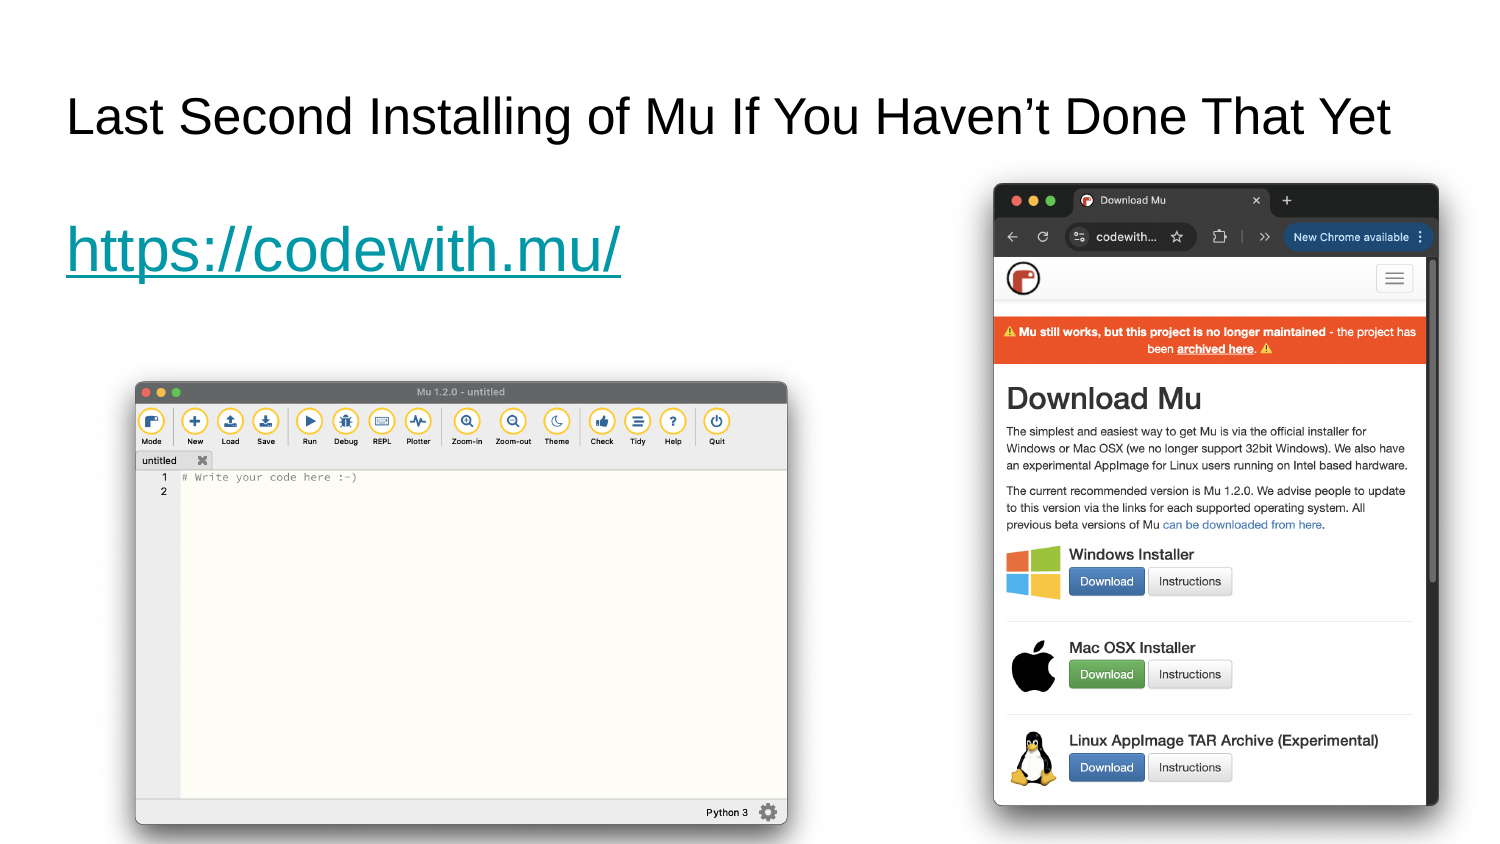

# Last Second Installing of Mu If You Haven’t Done That Yet
https://codewith.mu/